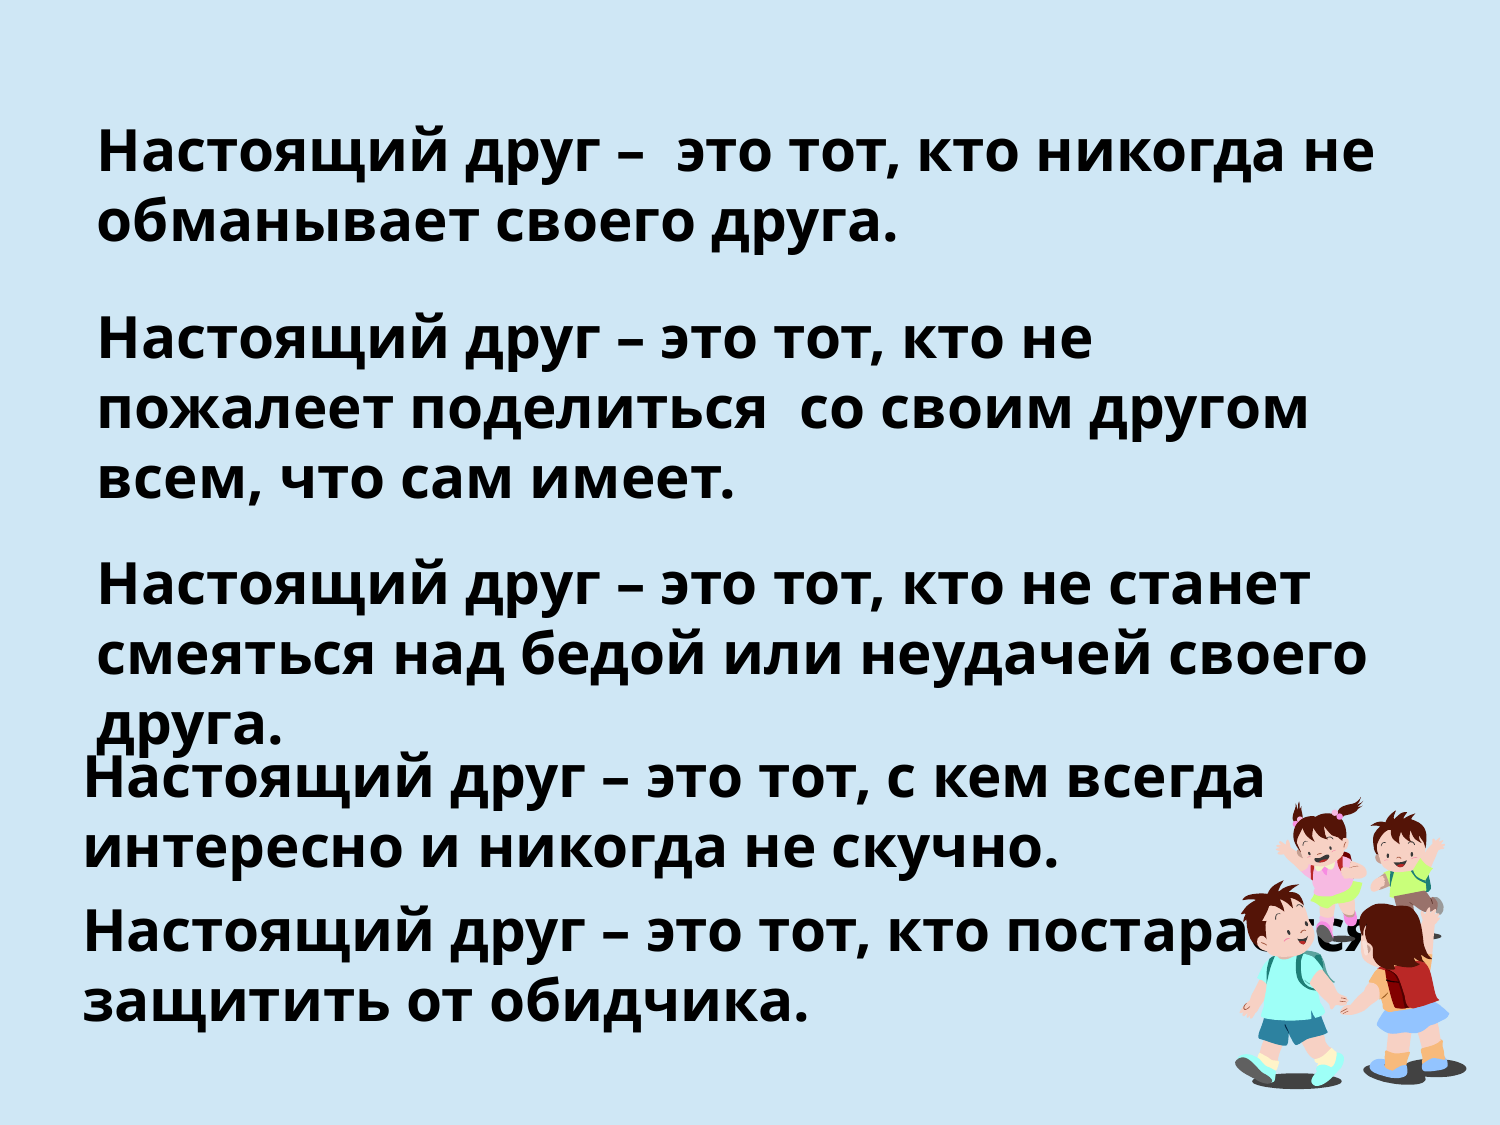

Настоящий друг – это тот, кто никогда не обманывает своего друга.
Настоящий друг – это тот, кто не пожалеет поделиться со своим другом всем, что сам имеет.
Настоящий друг – это тот, кто не станет смеяться над бедой или неудачей своего друга.
Настоящий друг – это тот, с кем всегда интересно и никогда не скучно.
# Настоящий друг – это тот, кто постарается защитить от обидчика.